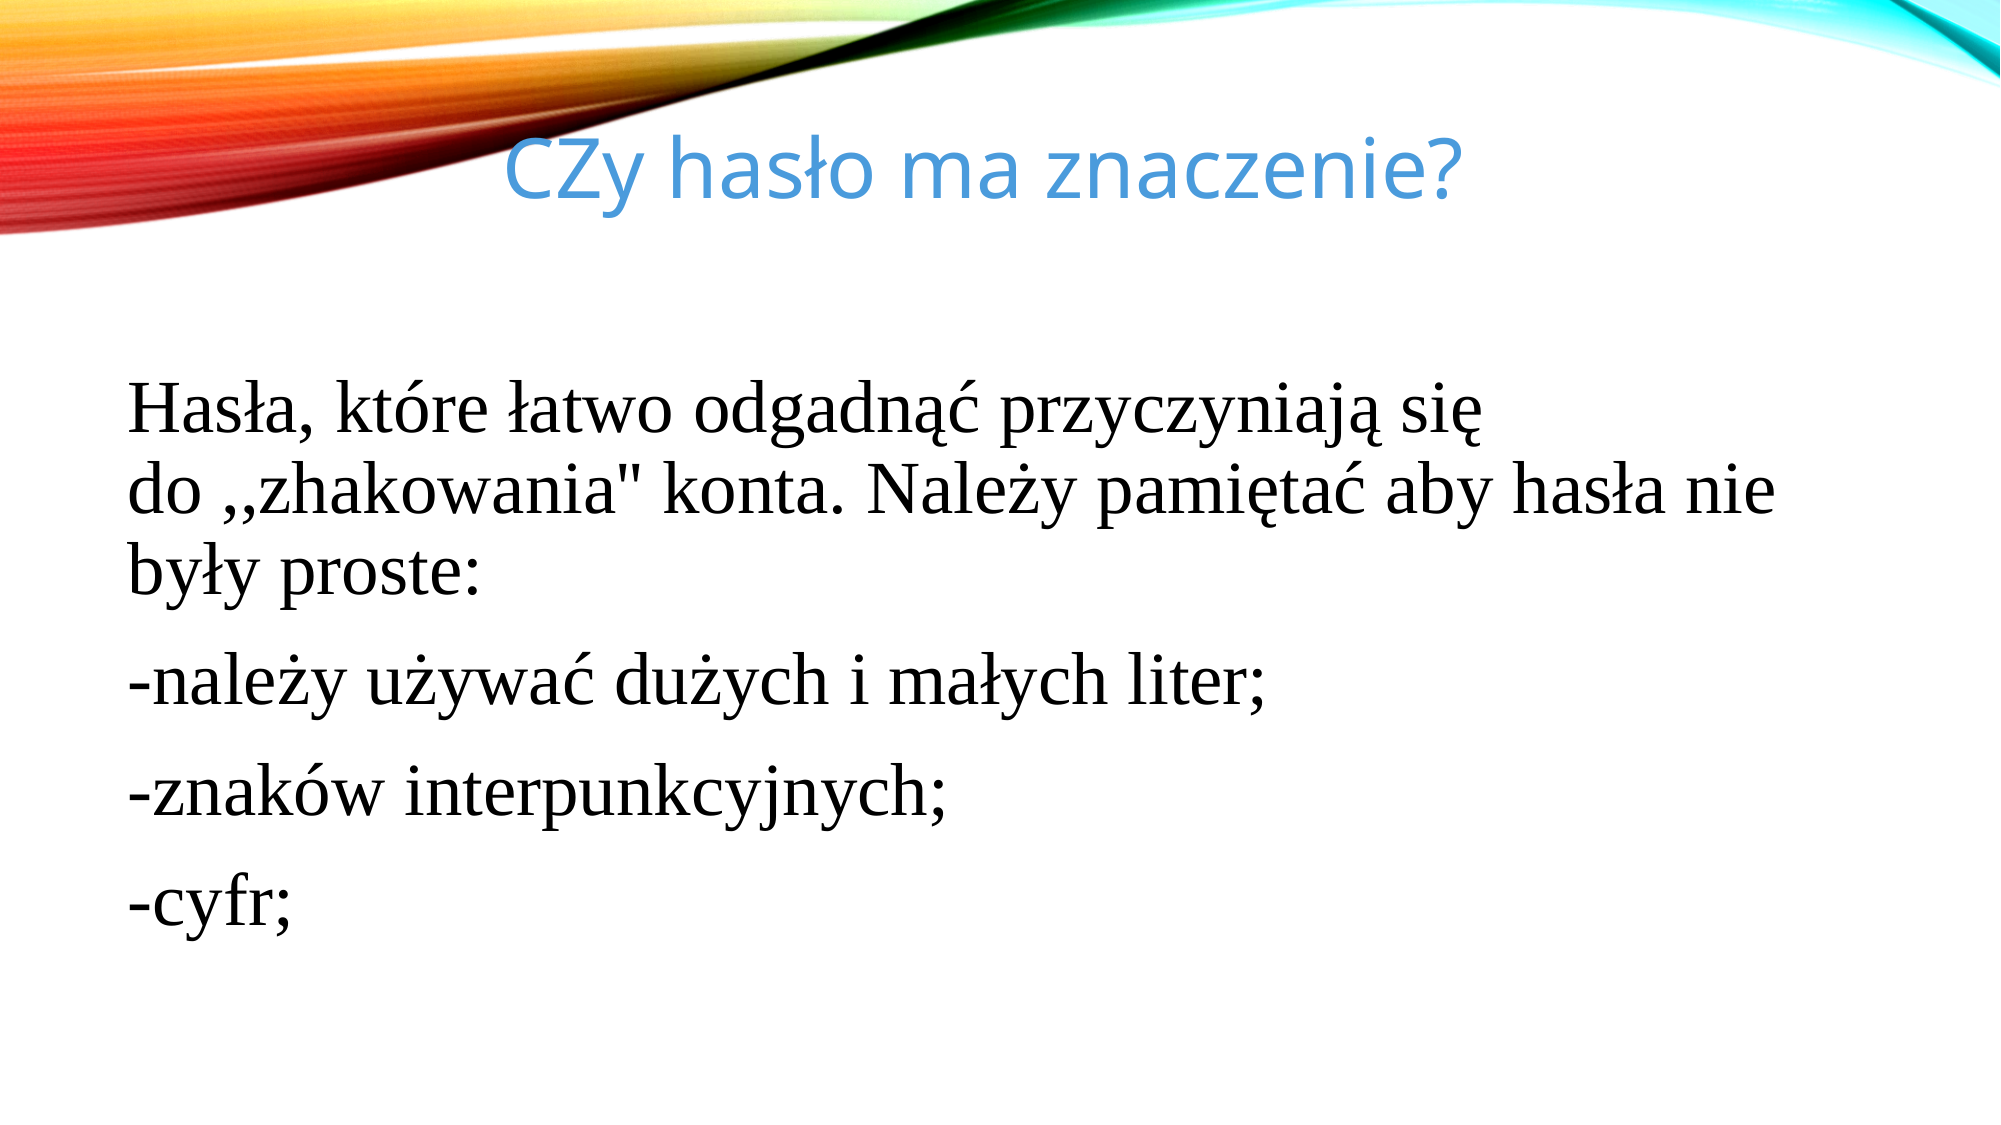

# CZy hasło ma znaczenie?
Hasła, które łatwo odgadnąć przyczyniają się do ,,zhakowania'' konta. Należy pamiętać aby hasła nie były proste:
-należy używać dużych i małych liter;
-znaków interpunkcyjnych;
-cyfr;